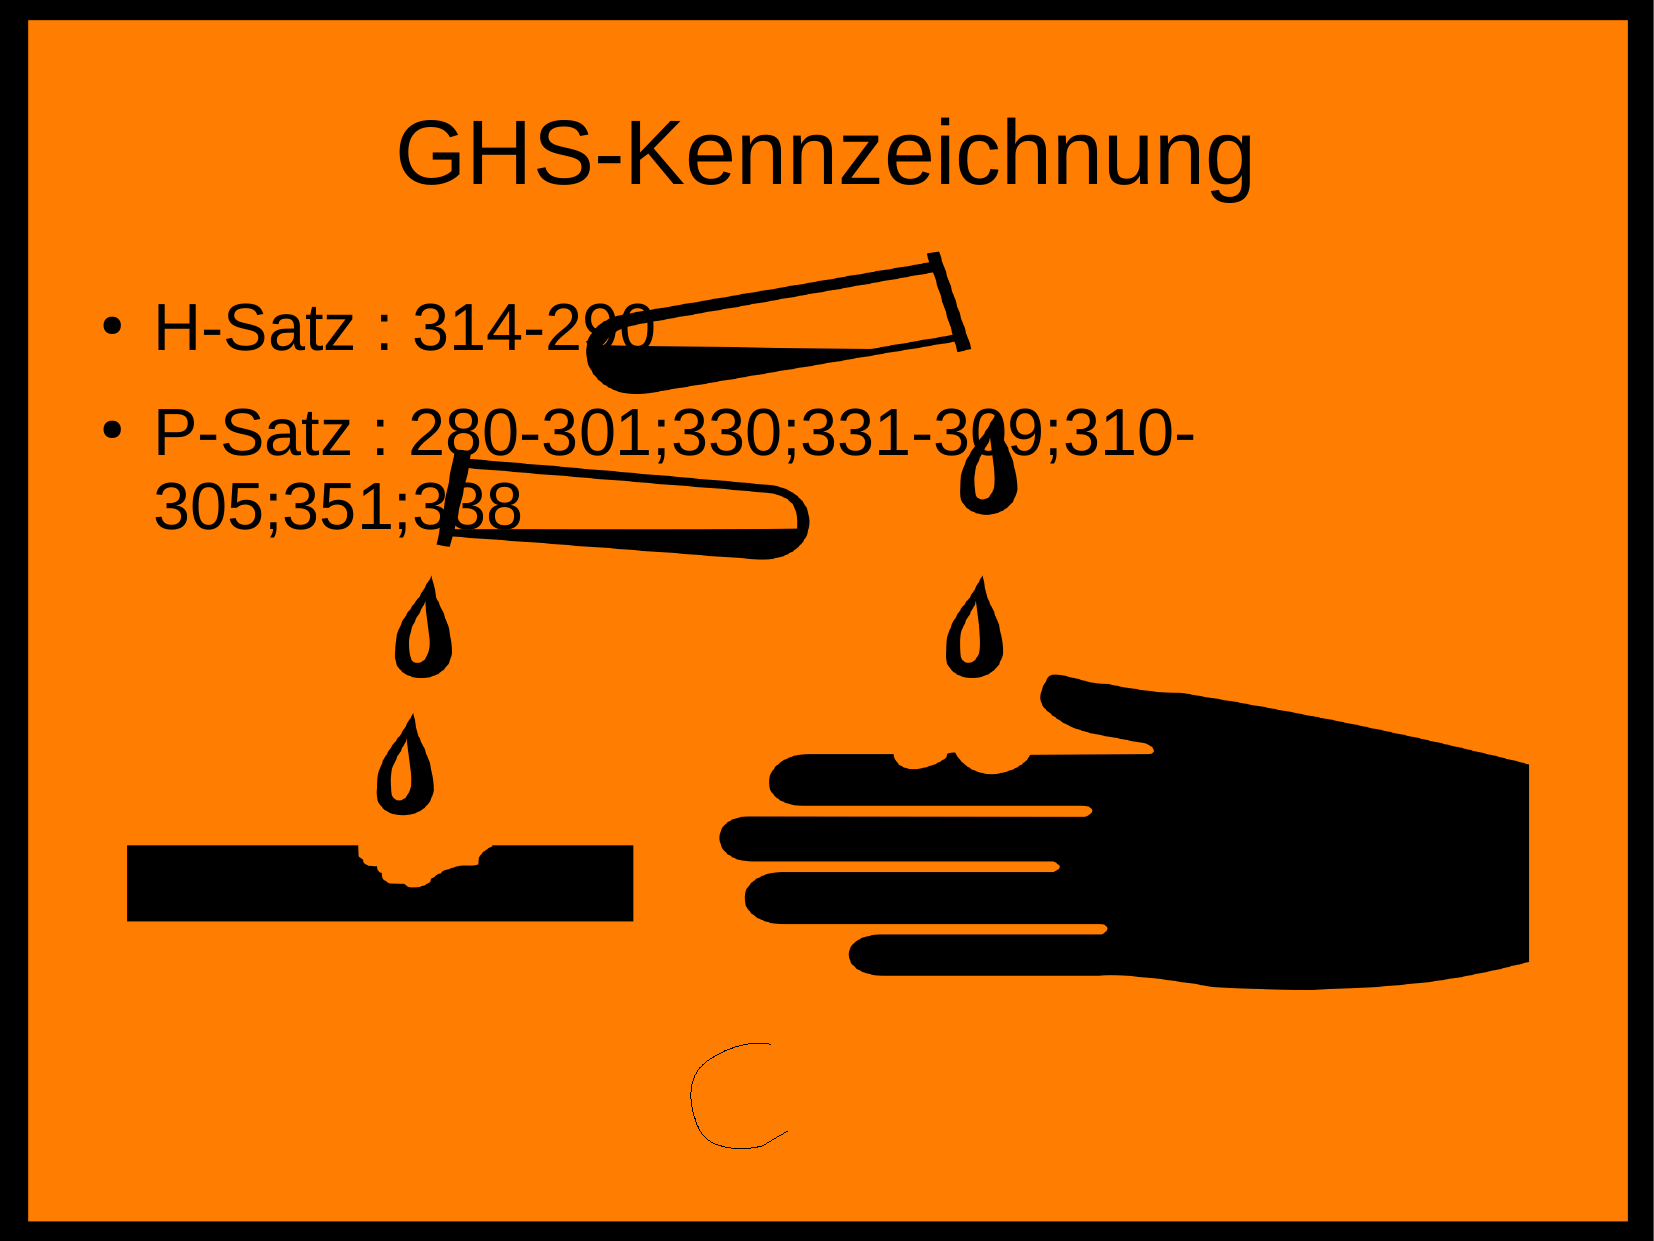

# GHS-Kennzeichnung
H-Satz : 314-290
P-Satz : 280-301;330;331-309;310-305;351;338